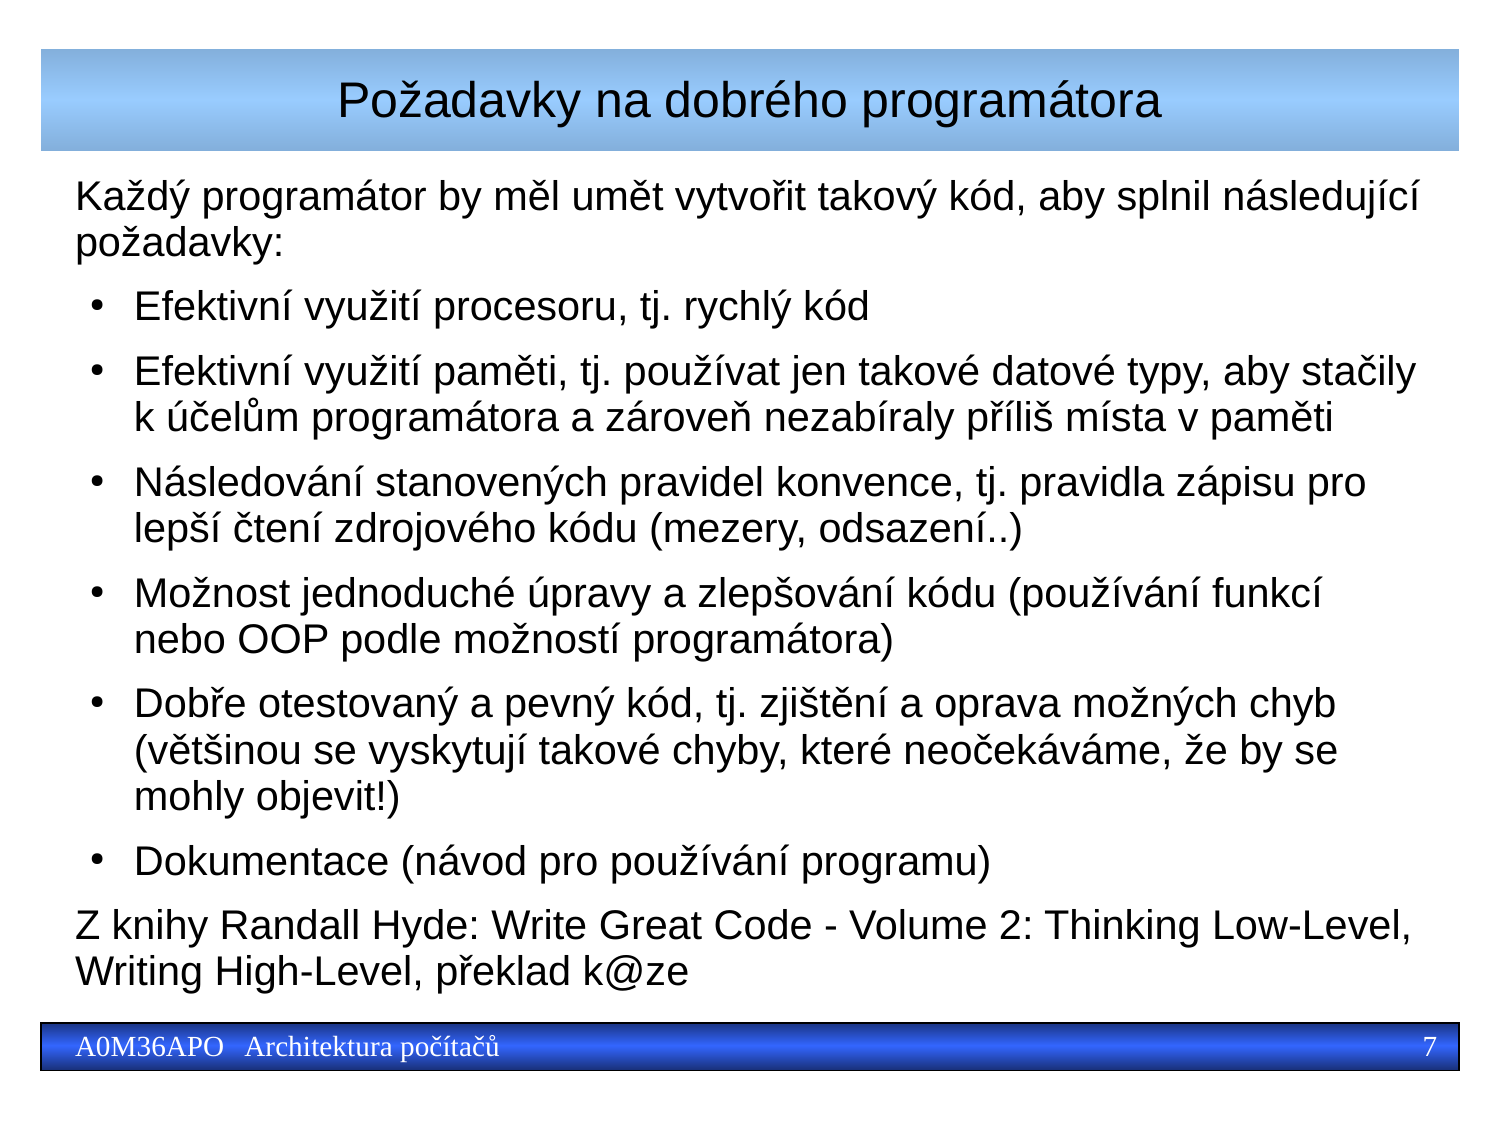

# Požadavky na dobrého programátora
Každý programátor by měl umět vytvořit takový kód, aby splnil následující požadavky:
Efektivní využití procesoru, tj. rychlý kód
Efektivní využití paměti, tj. používat jen takové datové typy, aby stačily k účelům programátora a zároveň nezabíraly příliš místa v paměti
Následování stanovených pravidel konvence, tj. pravidla zápisu pro lepší čtení zdrojového kódu (mezery, odsazení..)
Možnost jednoduché úpravy a zlepšování kódu (používání funkcí nebo OOP podle možností programátora)
Dobře otestovaný a pevný kód, tj. zjištění a oprava možných chyb (většinou se vyskytují takové chyby, které neočekáváme, že by se mohly objevit!)
Dokumentace (návod pro používání programu)
Z knihy Randall Hyde: Write Great Code - Volume 2: Thinking Low-Level, Writing High-Level, překlad k@ze
A0M36APO Architektura počítačů
7